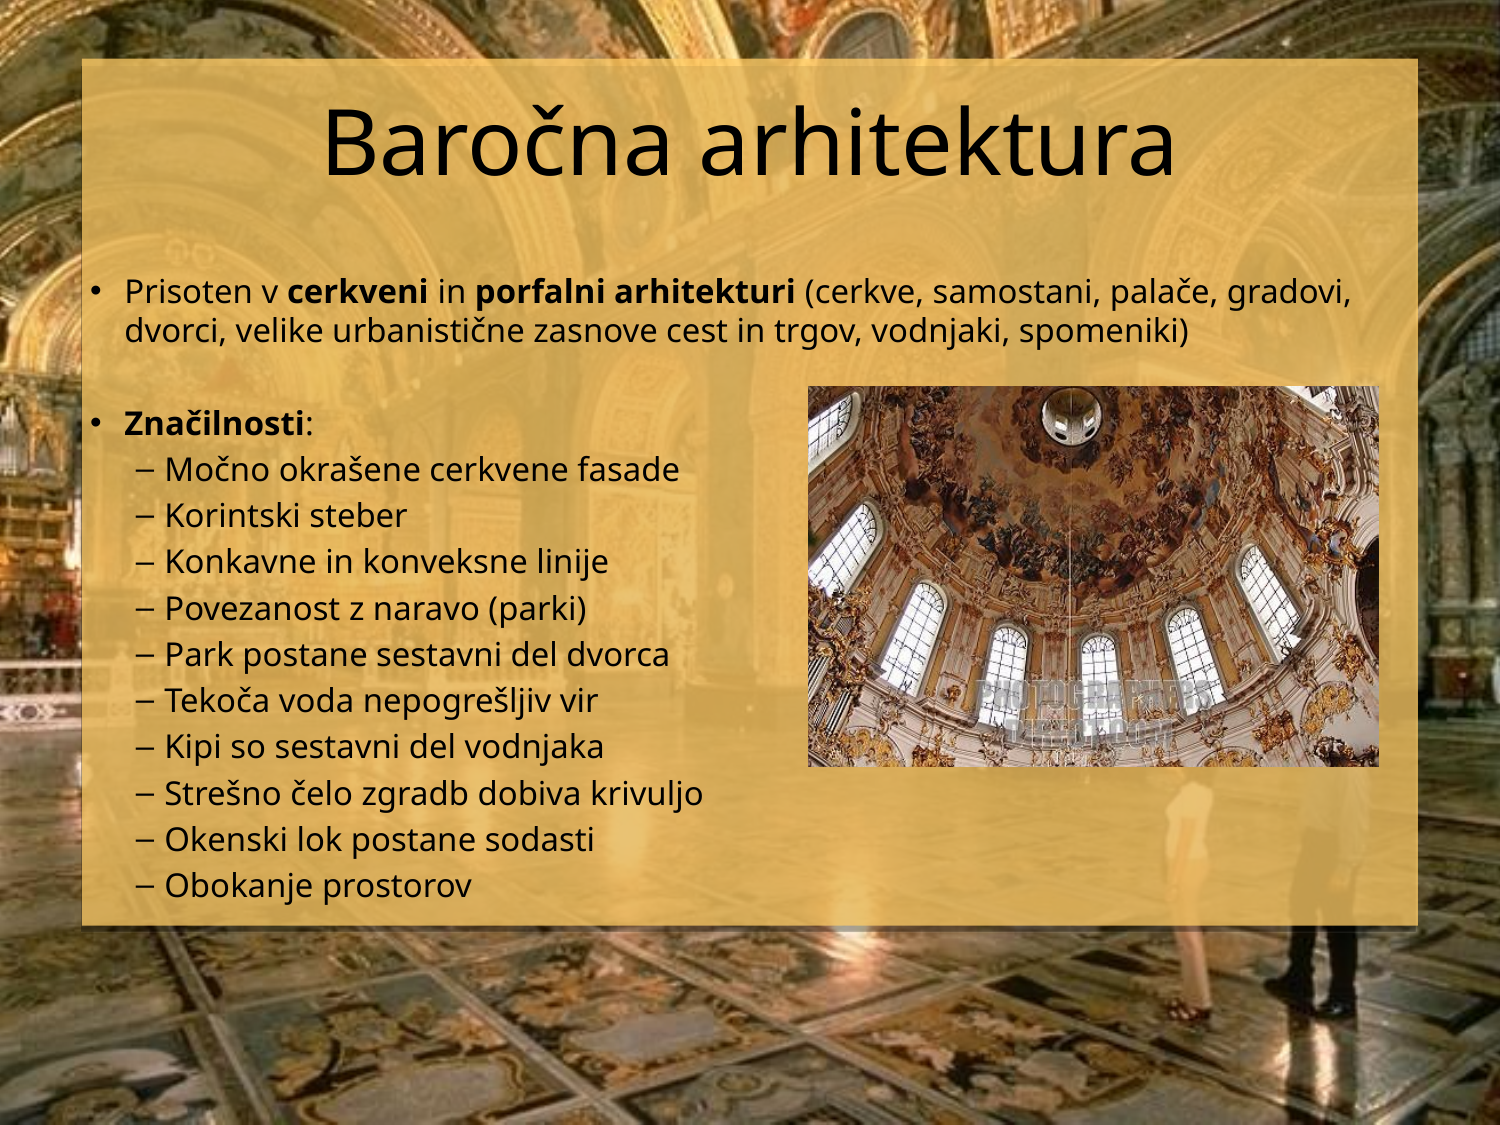

# Baročna arhitektura
Prisoten v cerkveni in porfalni arhitekturi (cerkve, samostani, palače, gradovi, dvorci, velike urbanistične zasnove cest in trgov, vodnjaki, spomeniki)
Značilnosti:
Močno okrašene cerkvene fasade
Korintski steber
Konkavne in konveksne linije
Povezanost z naravo (parki)
Park postane sestavni del dvorca
Tekoča voda nepogrešljiv vir
Kipi so sestavni del vodnjaka
Strešno čelo zgradb dobiva krivuljo
Okenski lok postane sodasti
Obokanje prostorov